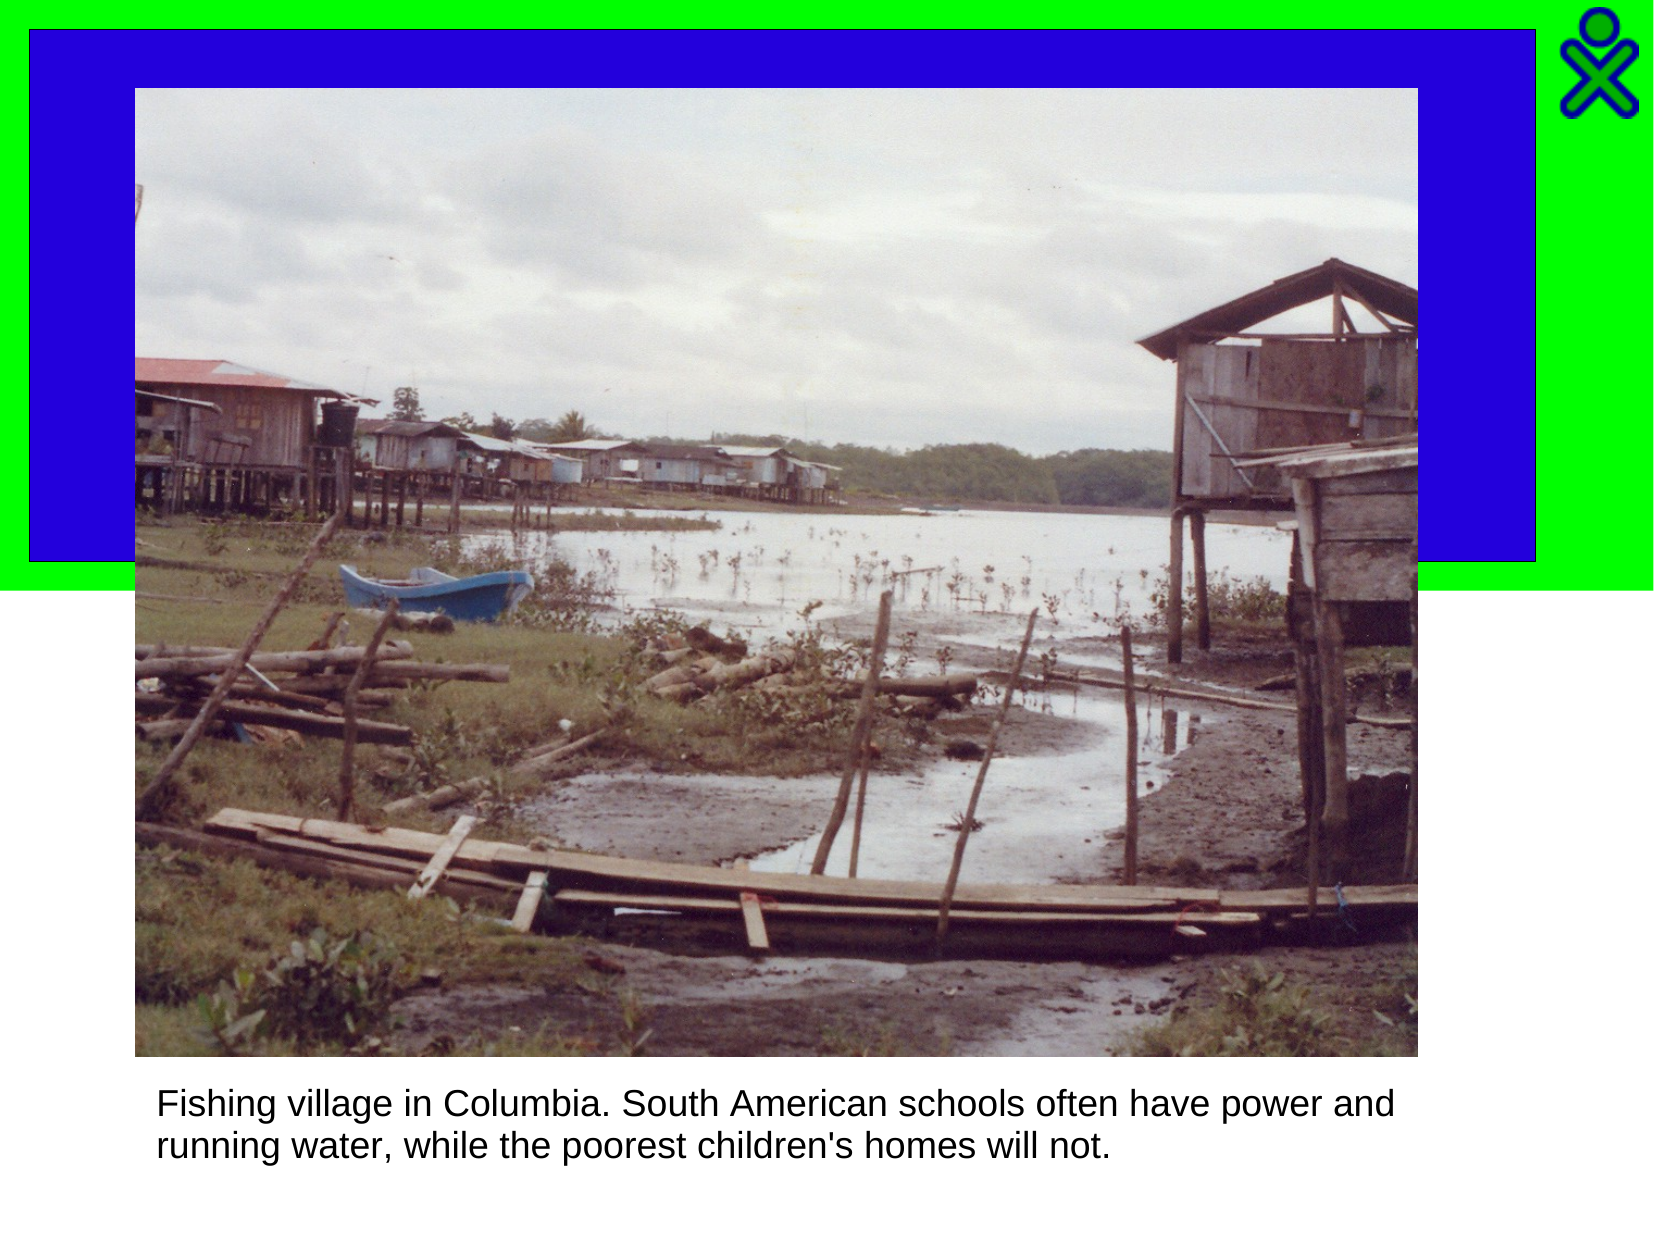

Fishing village in Columbia. South American schools often have power and
running water, while the poorest children's homes will not.